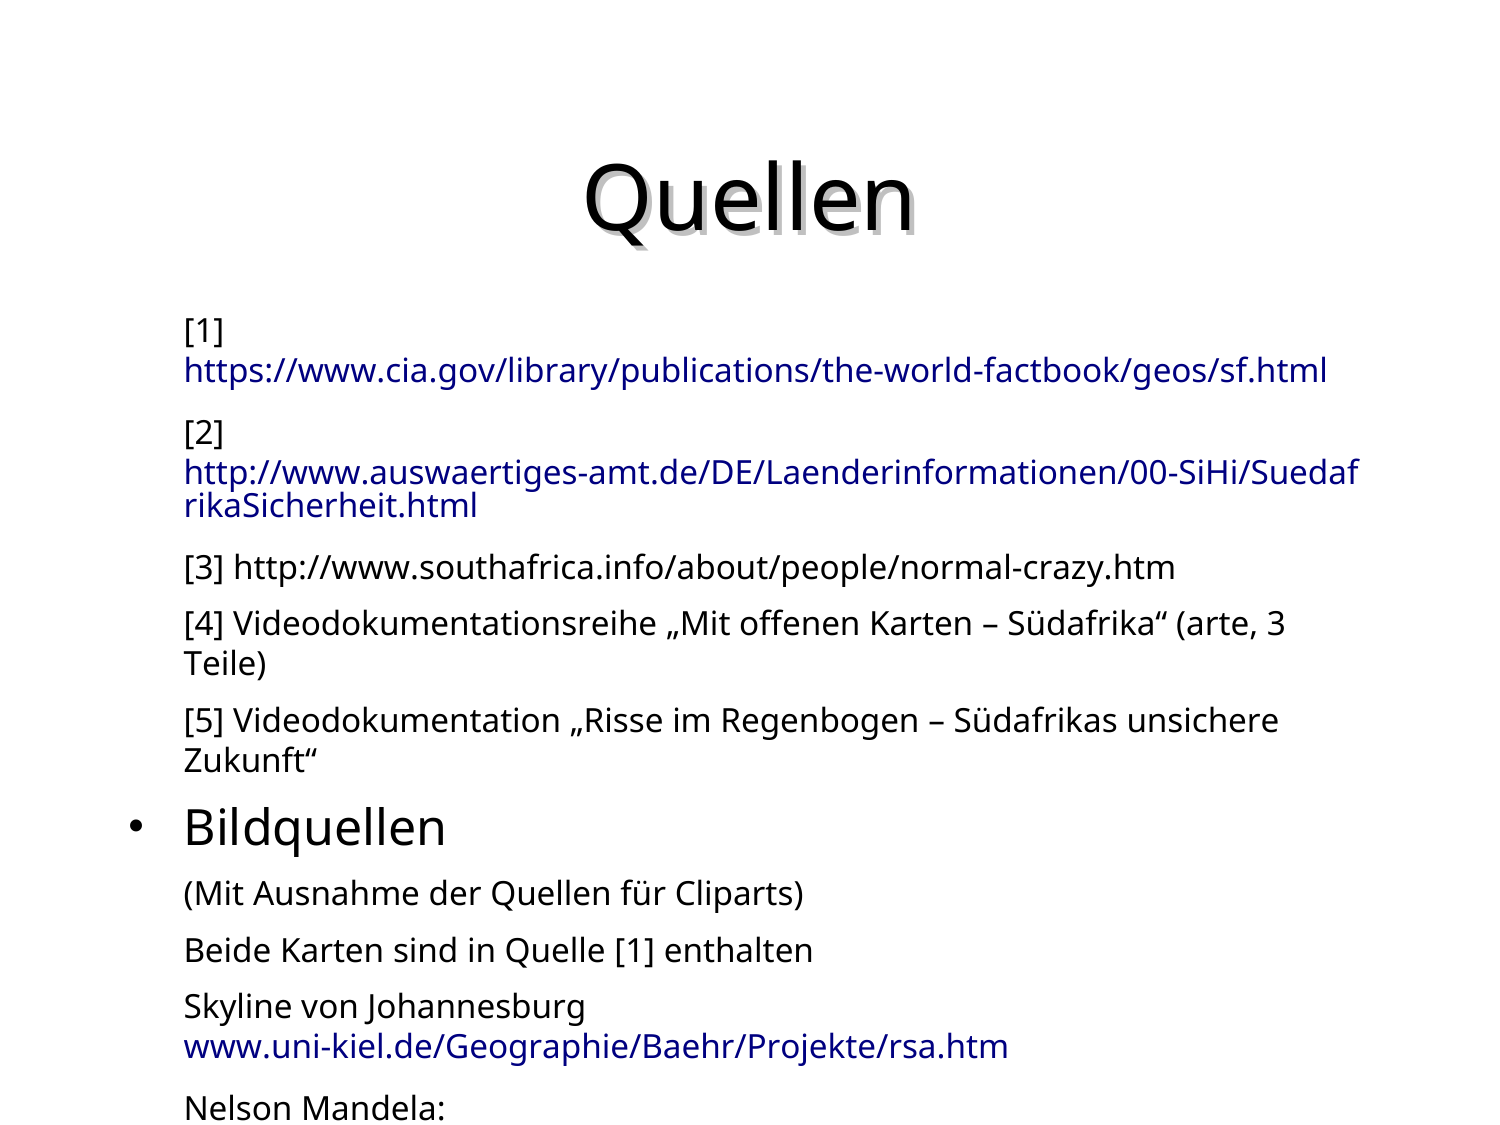

# Quellen
[1] https://www.cia.gov/library/publications/the-world-factbook/geos/sf.html
[2] http://www.auswaertiges-amt.de/DE/Laenderinformationen/00-SiHi/SuedafrikaSicherheit.html
[3] http://www.southafrica.info/about/people/normal-crazy.htm
[4] Videodokumentationsreihe „Mit offenen Karten – Südafrika“ (arte, 3 Teile)
[5] Videodokumentation „Risse im Regenbogen – Südafrikas unsichere Zukunft“
Bildquellen
(Mit Ausnahme der Quellen für Cliparts)
Beide Karten sind in Quelle [1] enthalten
Skyline von Johannesburg www.uni-kiel.de/Geographie/Baehr/Projekte/rsa.htm
Nelson Mandela: http://www.weinformers.net/2010/07/19/uganda-marks-nelson-mandela-day-with-tree-planting-hailing-his-liberation-ideals/
Rand Geldscheine: ewh.ieee.org/conf/powerafrica/docs/weather.html